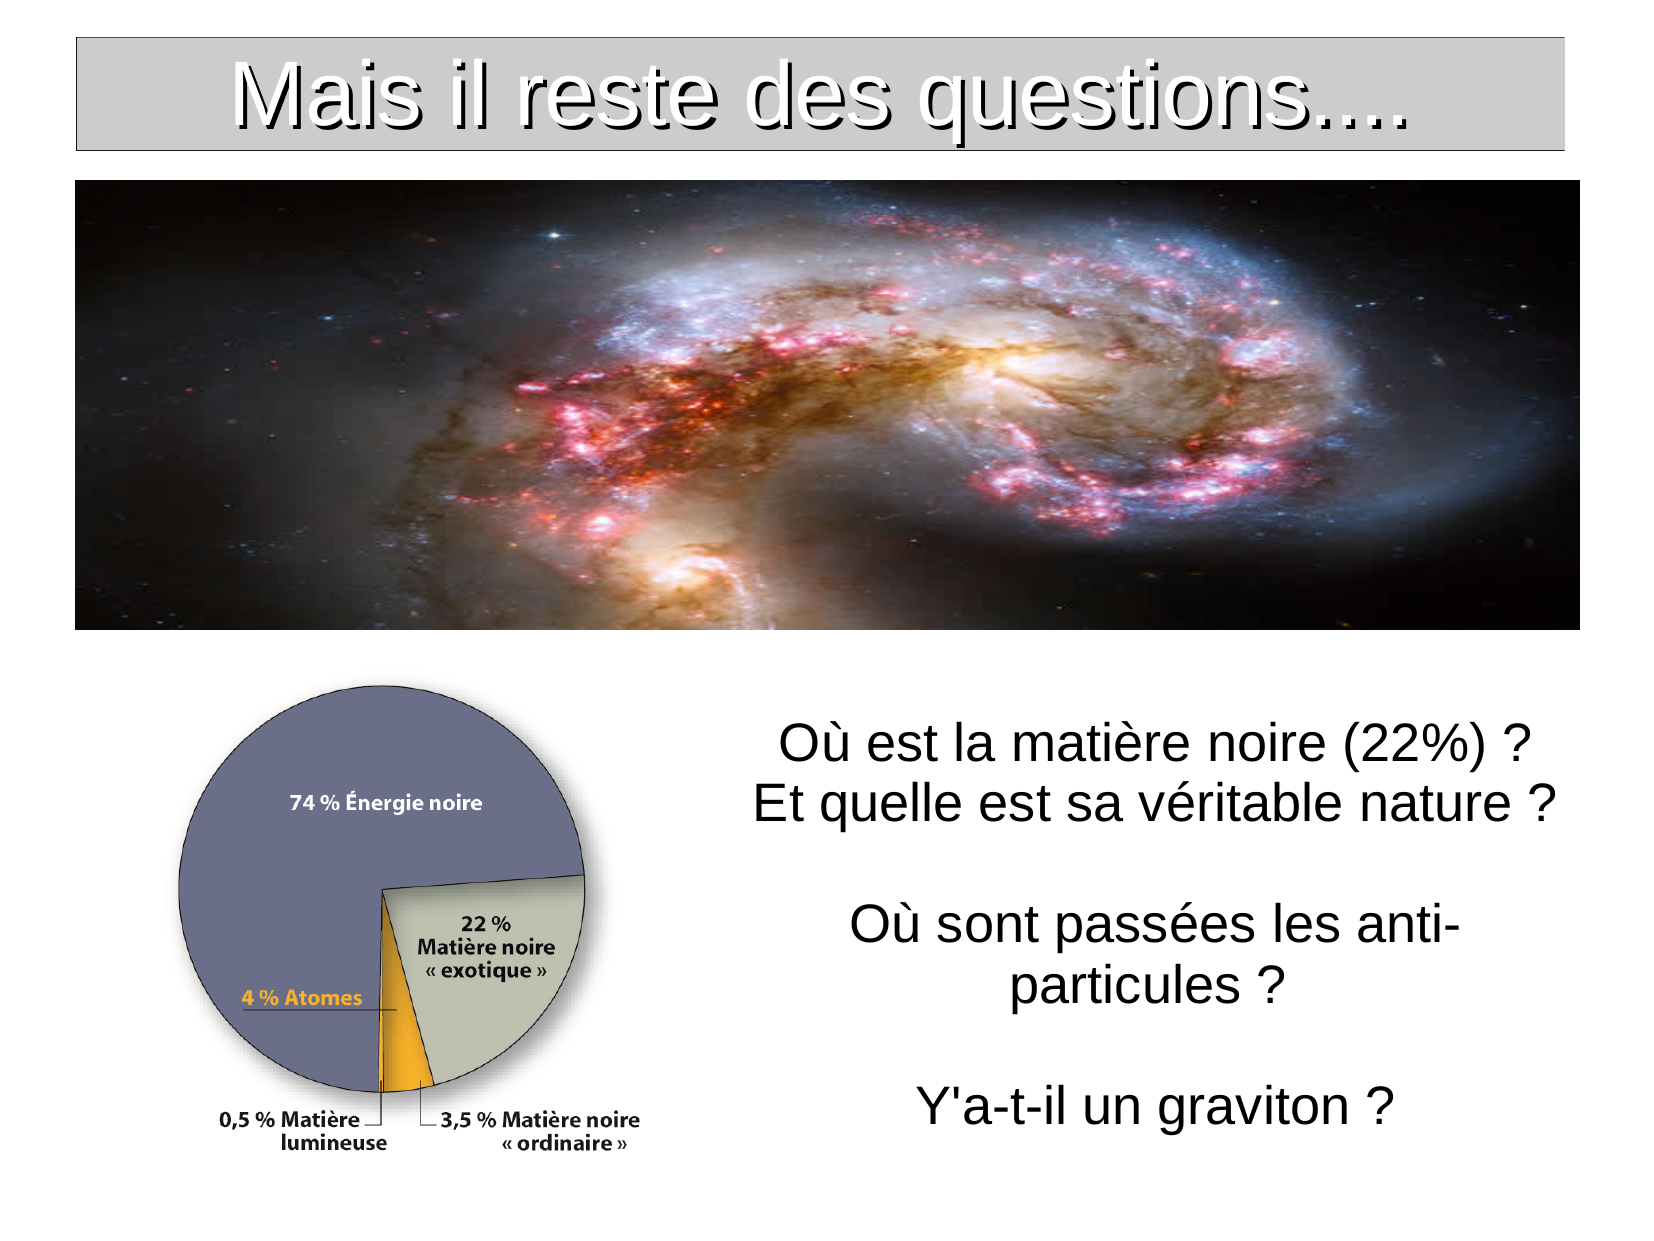

# Mais il reste des questions....
Où est la matière noire (22%) ?
Et quelle est sa véritable nature ?
Où sont passées les anti-particules ?
Y'a-t-il un graviton ?